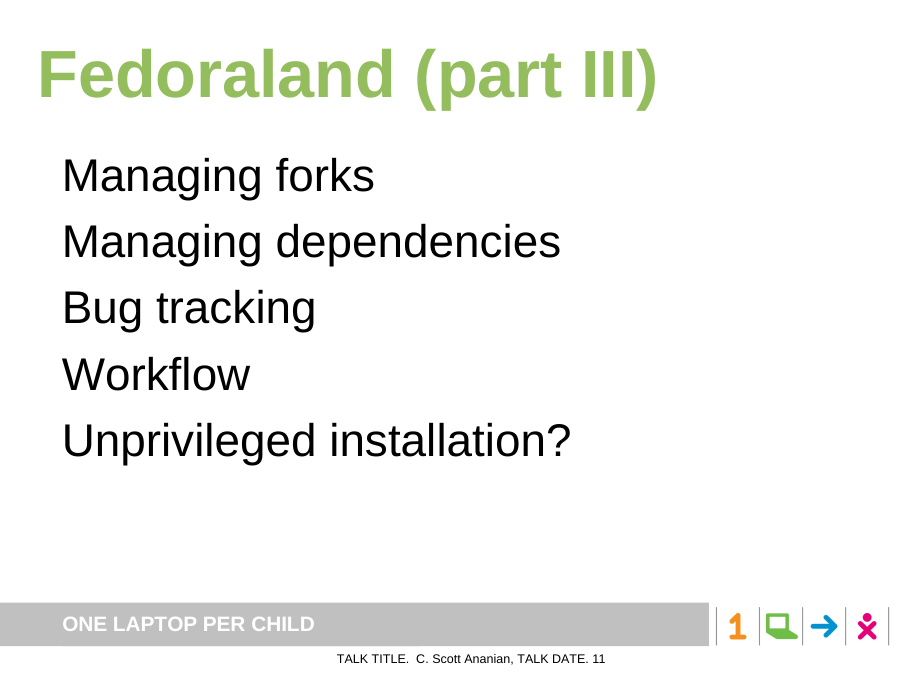

# Fedoraland (part III)
Managing forks
Managing dependencies
Bug tracking
Workflow
Unprivileged installation?